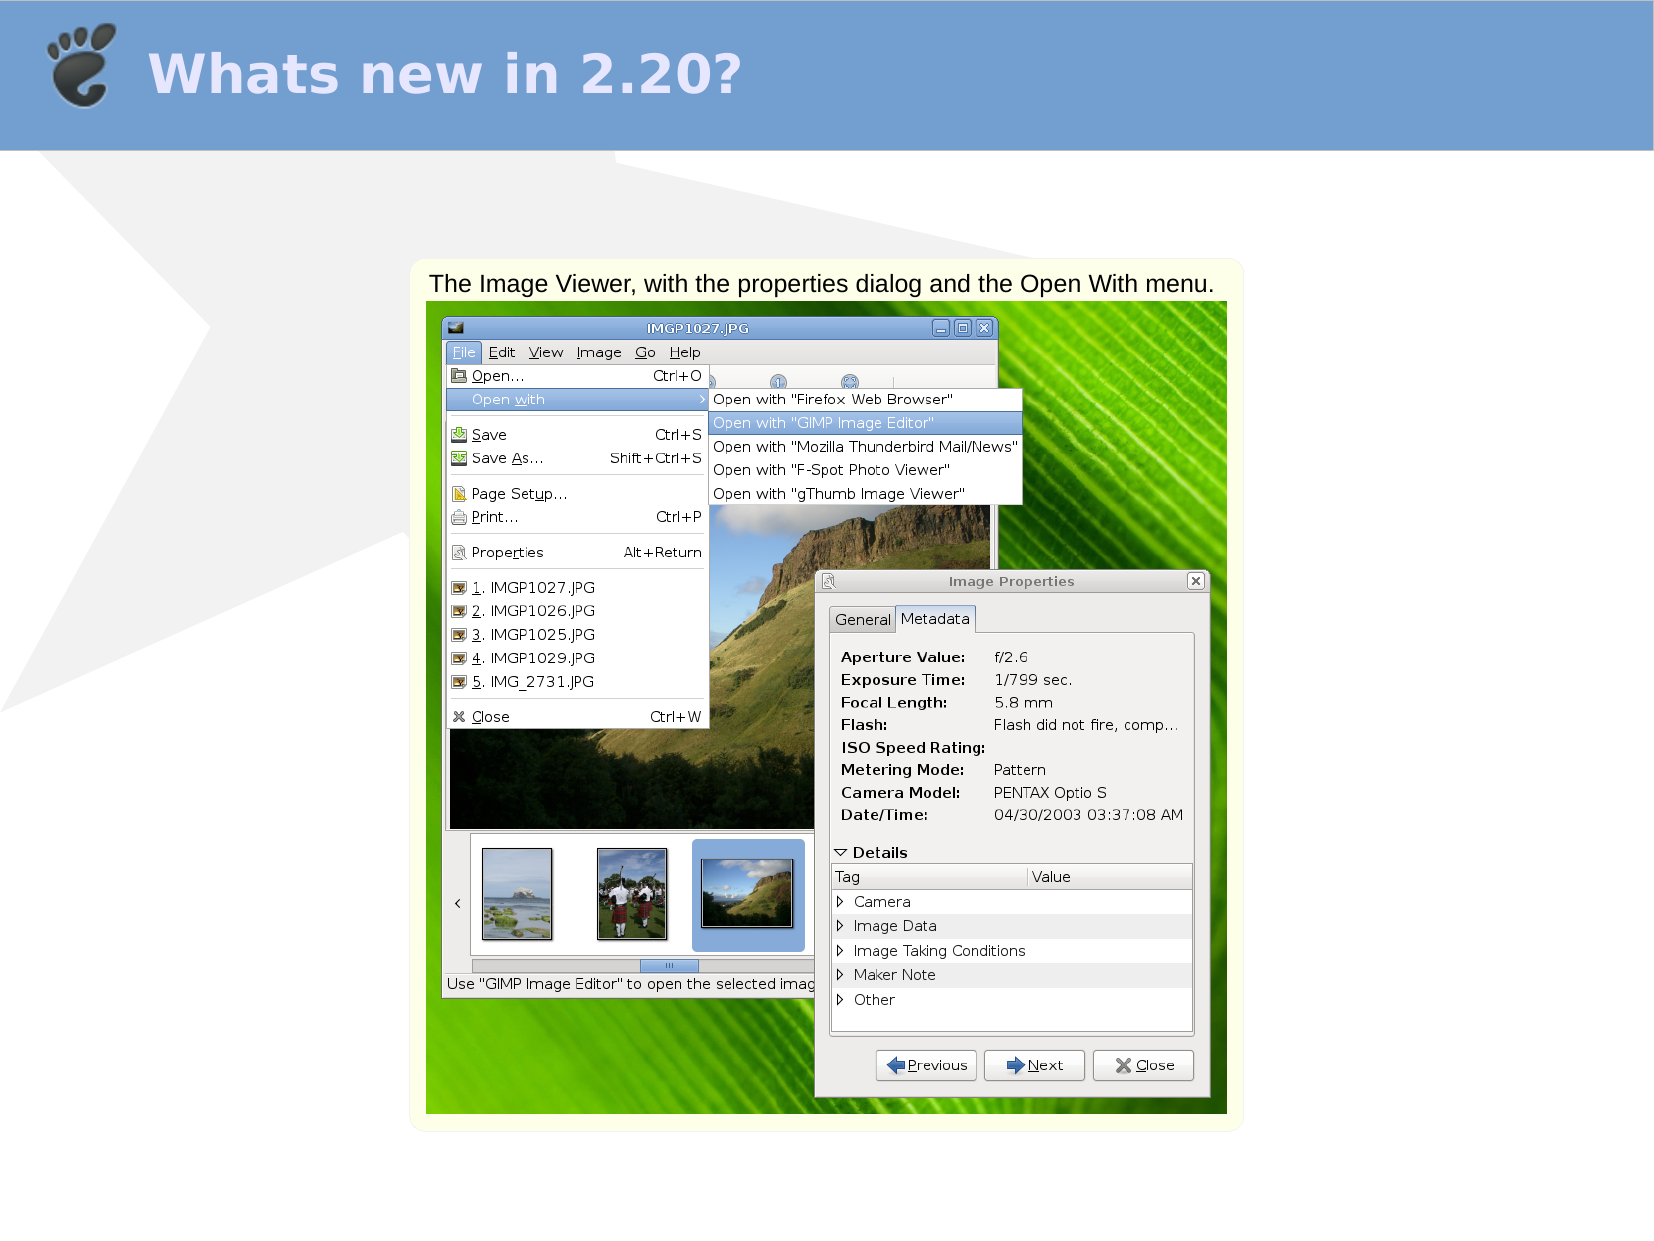

Whats new in 2.20?
#
The Image Viewer, with the properties dialog and the Open With menu.